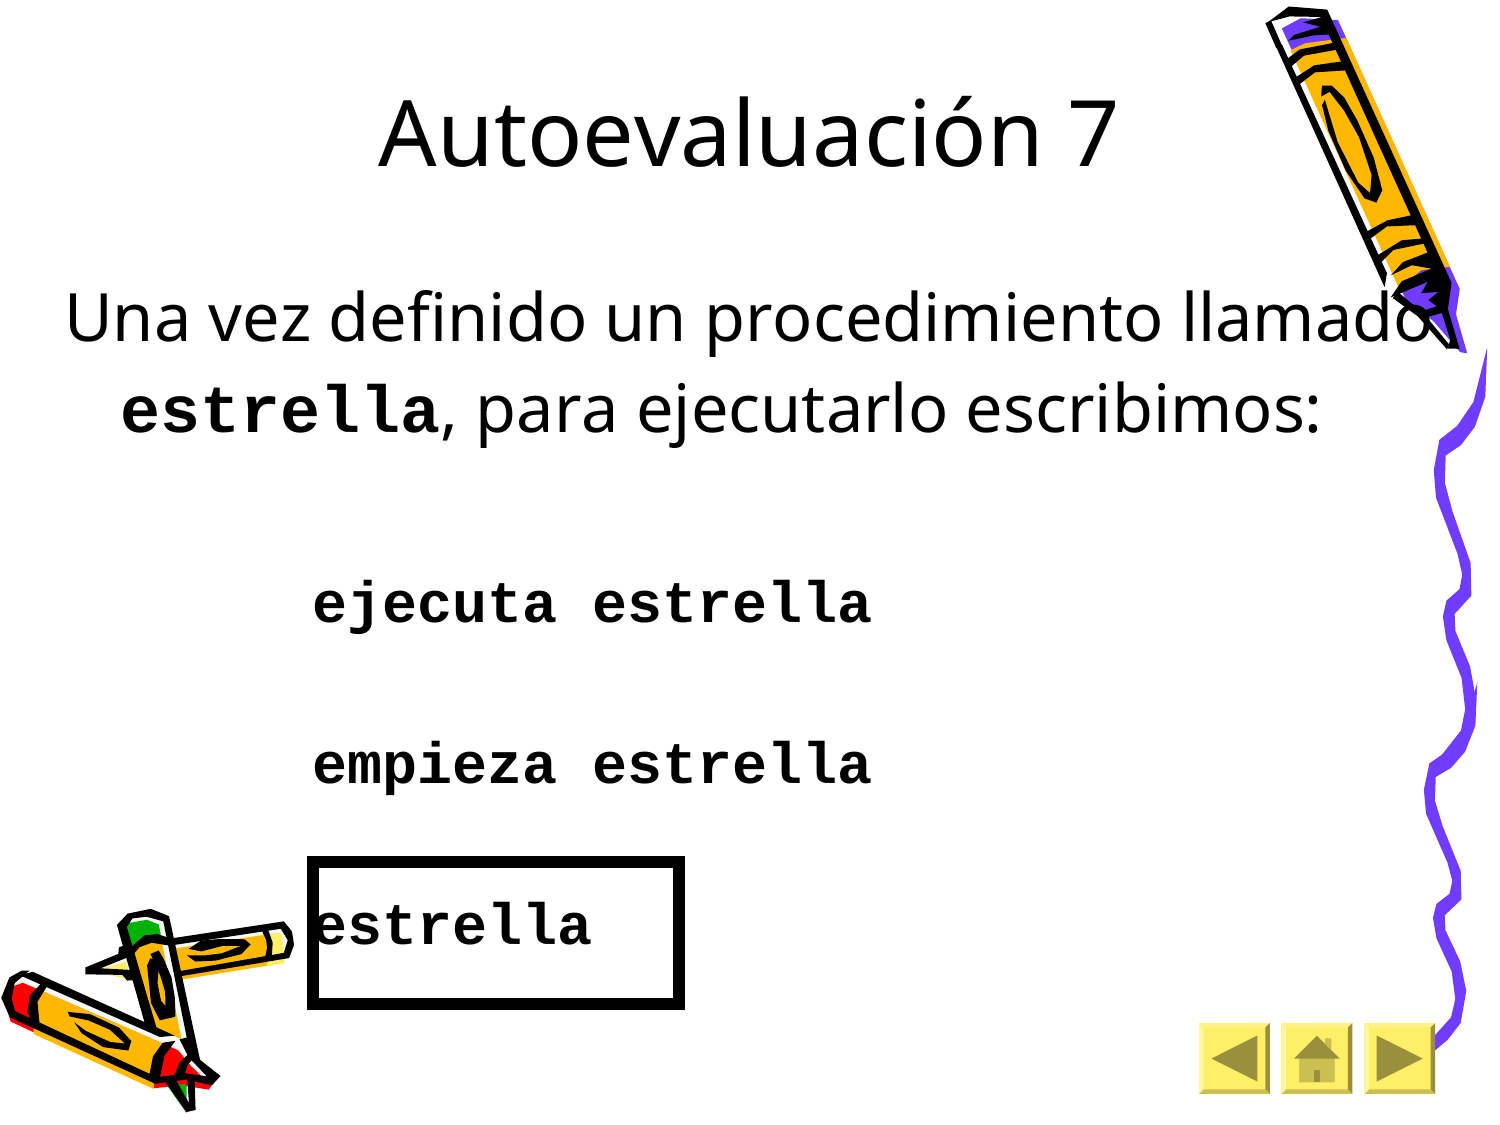

Autoevaluación 7
# Una vez definido un procedimiento llamado estrella, para ejecutarlo escribimos:
ejecuta estrella
empieza estrella
estrella